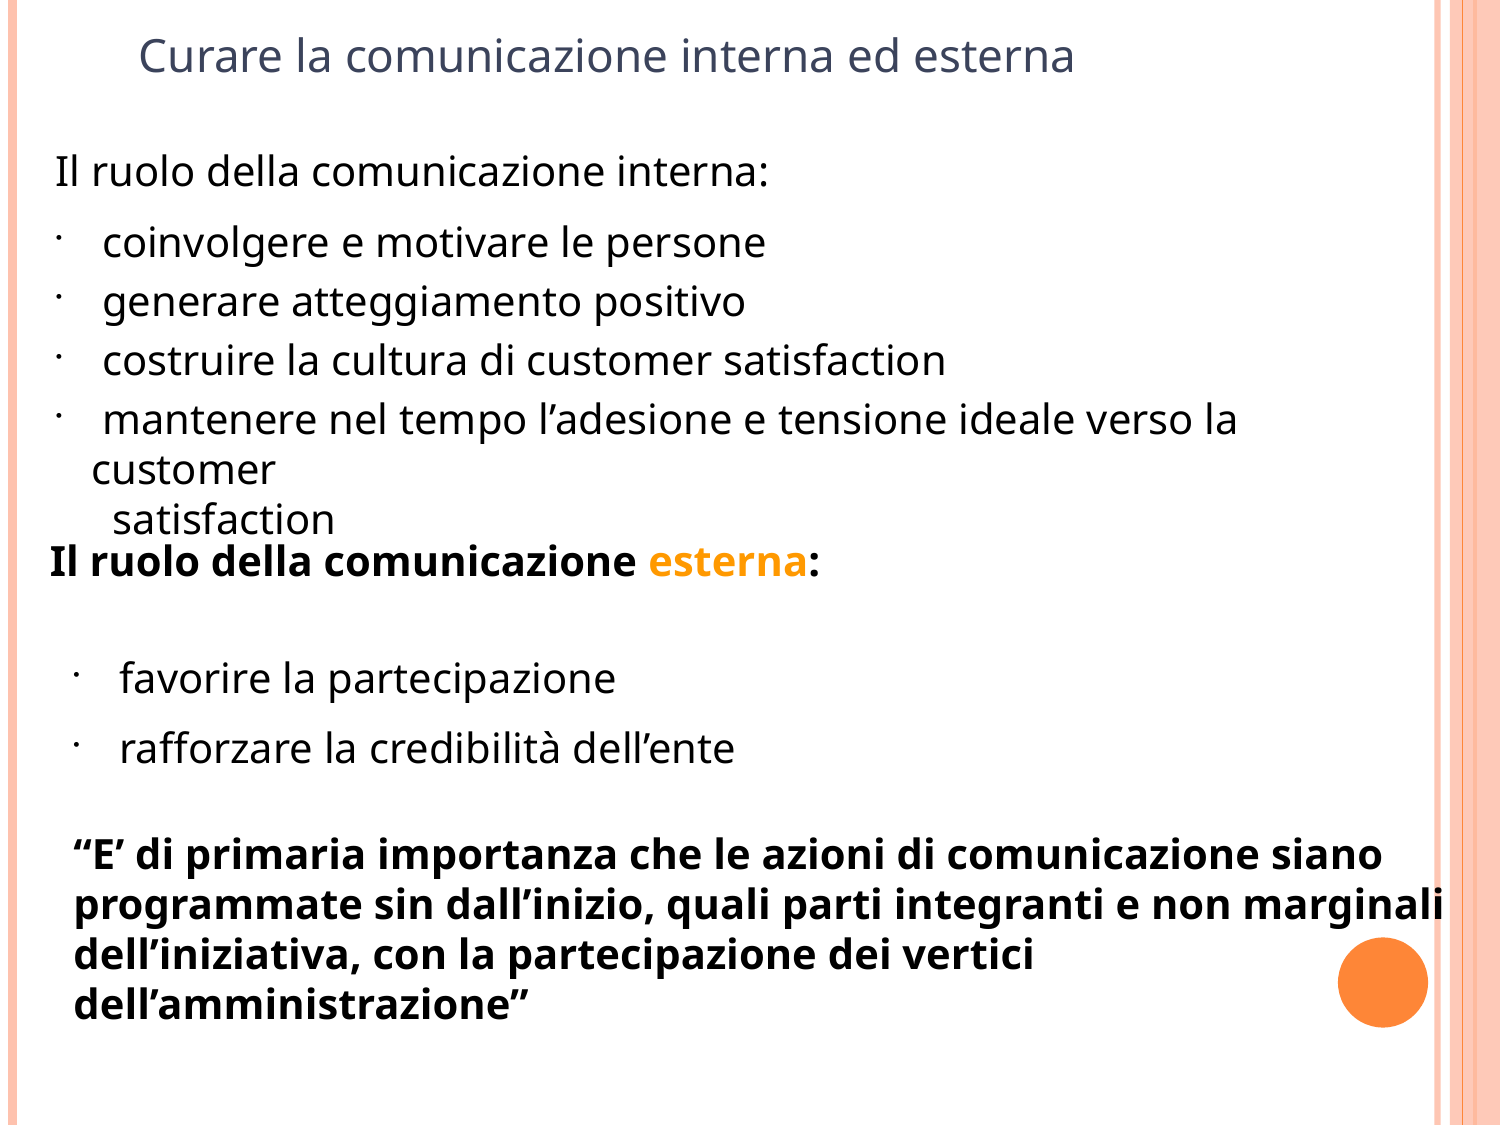

Curare la comunicazione interna ed esterna
Il ruolo della comunicazione interna:
 coinvolgere e motivare le persone
 generare atteggiamento positivo
 costruire la cultura di customer satisfaction
 mantenere nel tempo l’adesione e tensione ideale verso la customer
 satisfaction
Il ruolo della comunicazione esterna:
 favorire la partecipazione
 rafforzare la credibilità dell’ente
“E’ di primaria importanza che le azioni di comunicazione siano programmate sin dall’inizio, quali parti integranti e non marginali dell’iniziativa, con la partecipazione dei vertici dell’amministrazione”